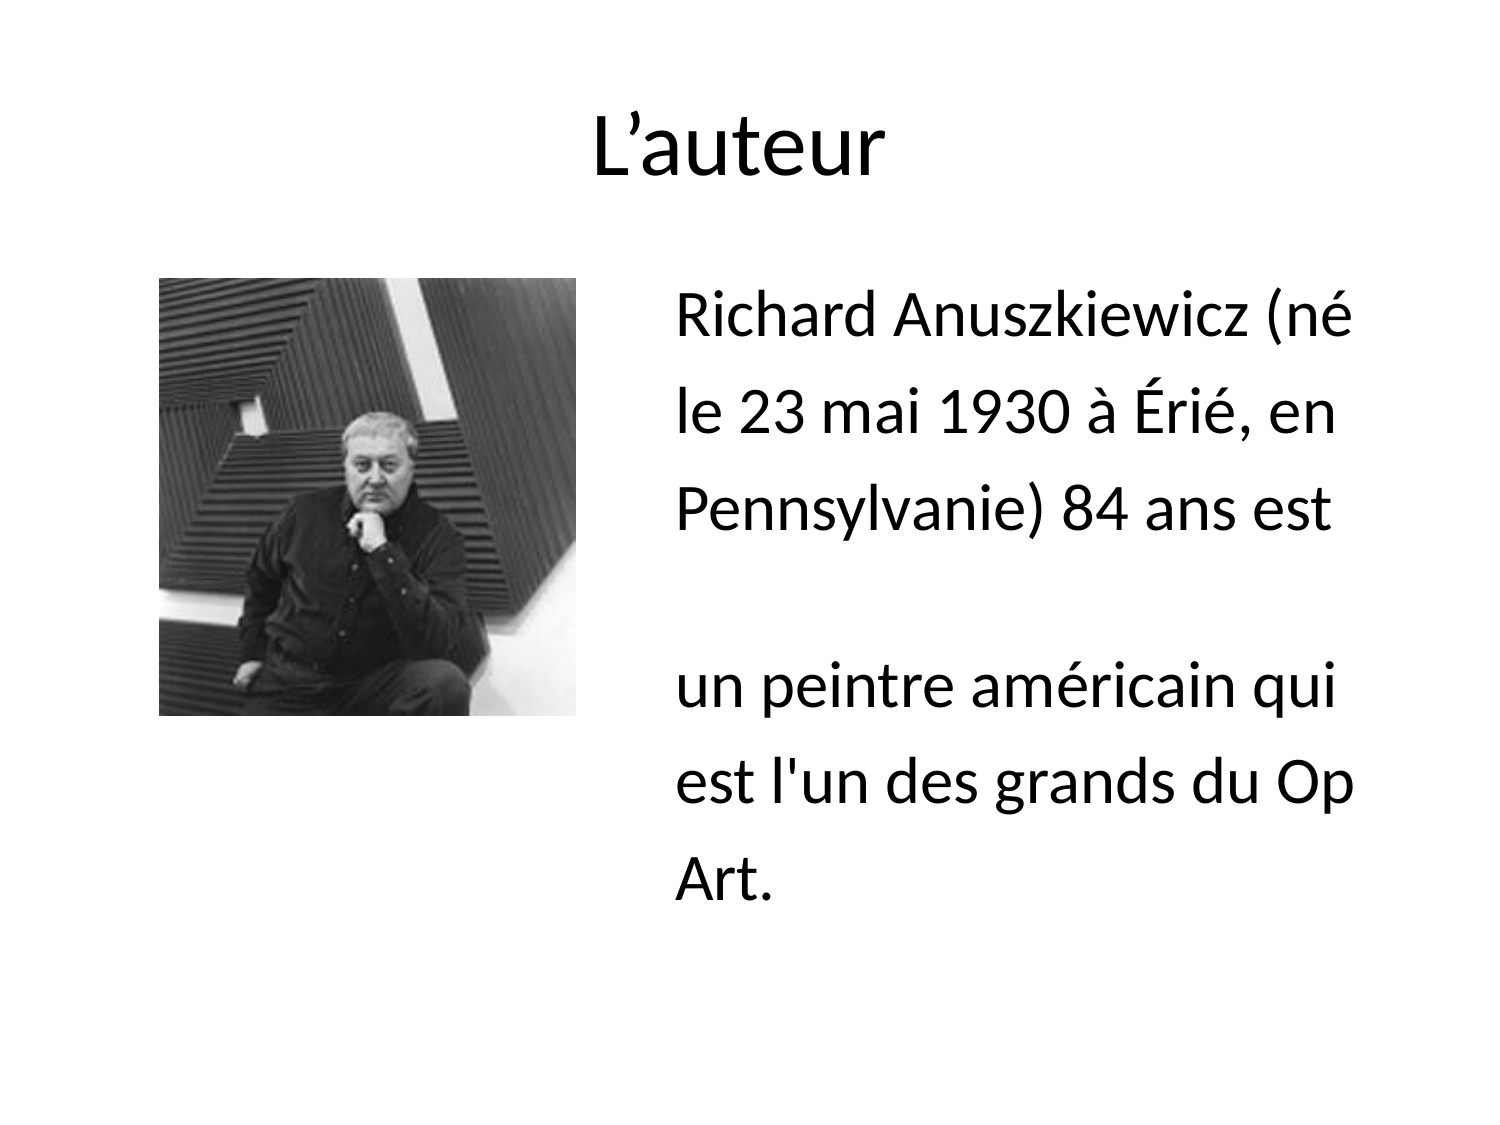

# L’auteur
 Richard Anuszkiewicz (né
 le 23 mai 1930 à Érié, en
 Pennsylvanie) 84 ans est
 un peintre américain qui
 est l'un des grands du Op
 Art.